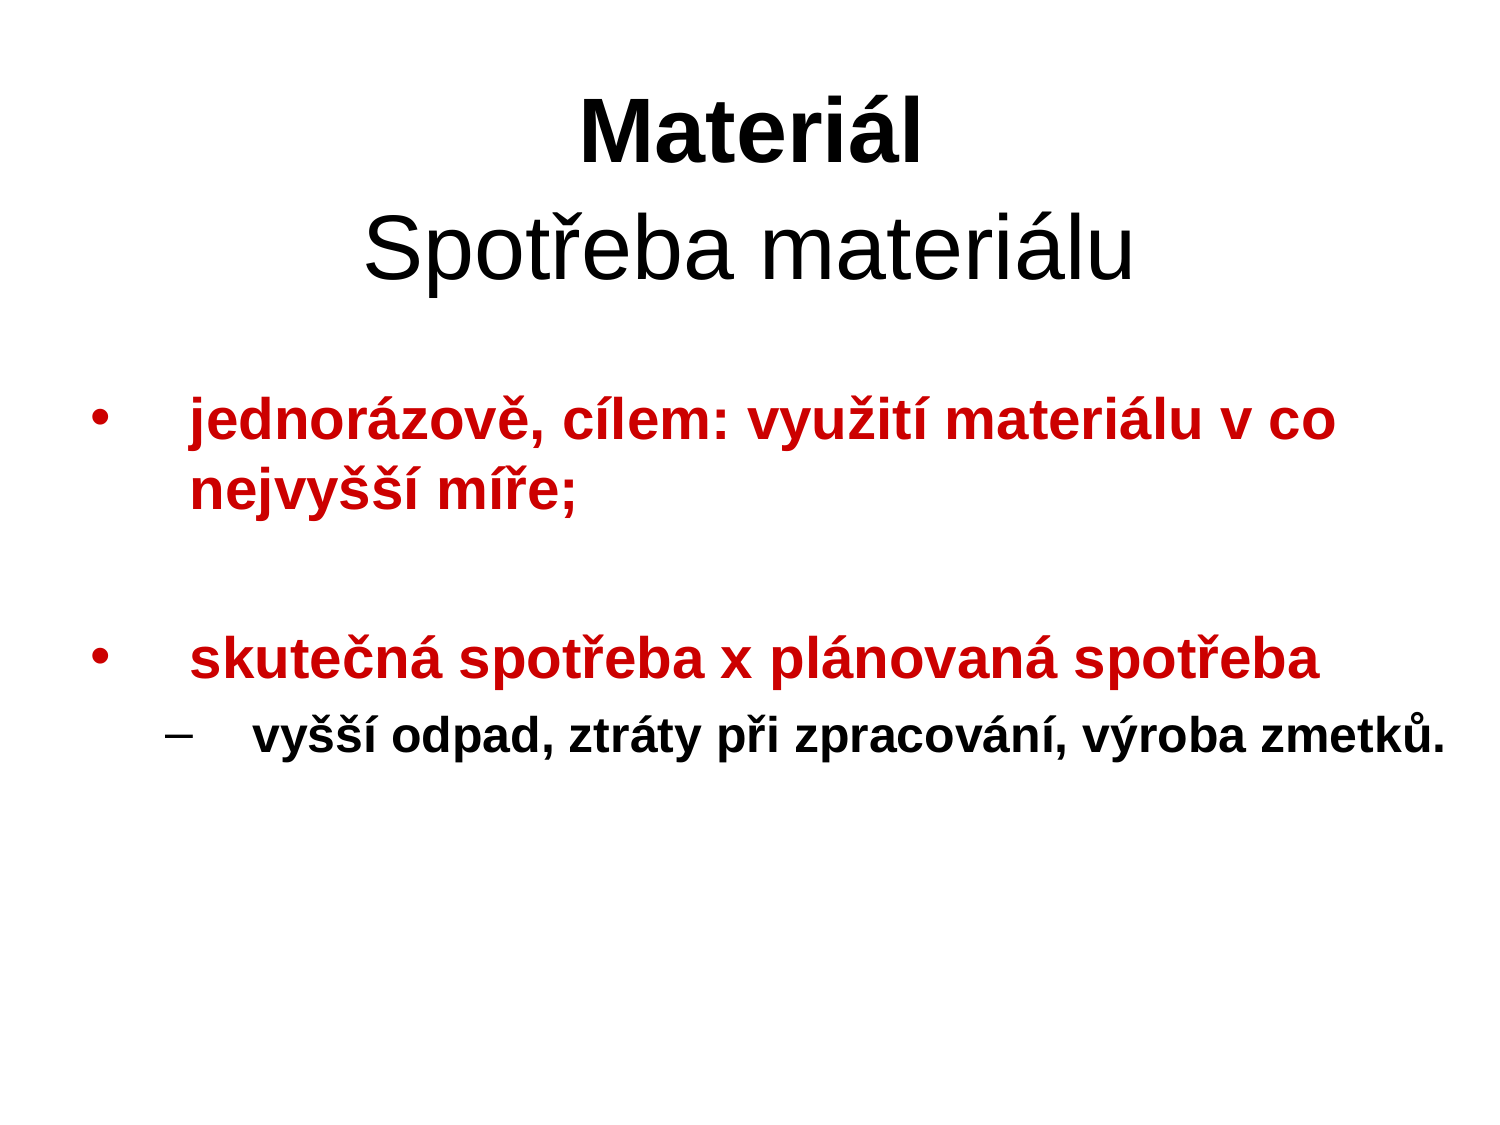

Materiál
# Spotřeba materiálu
jednorázově, cílem: využití materiálu v co nejvyšší míře;
skutečná spotřeba x plánovaná spotřeba
vyšší odpad, ztráty při zpracování, výroba zmetků.